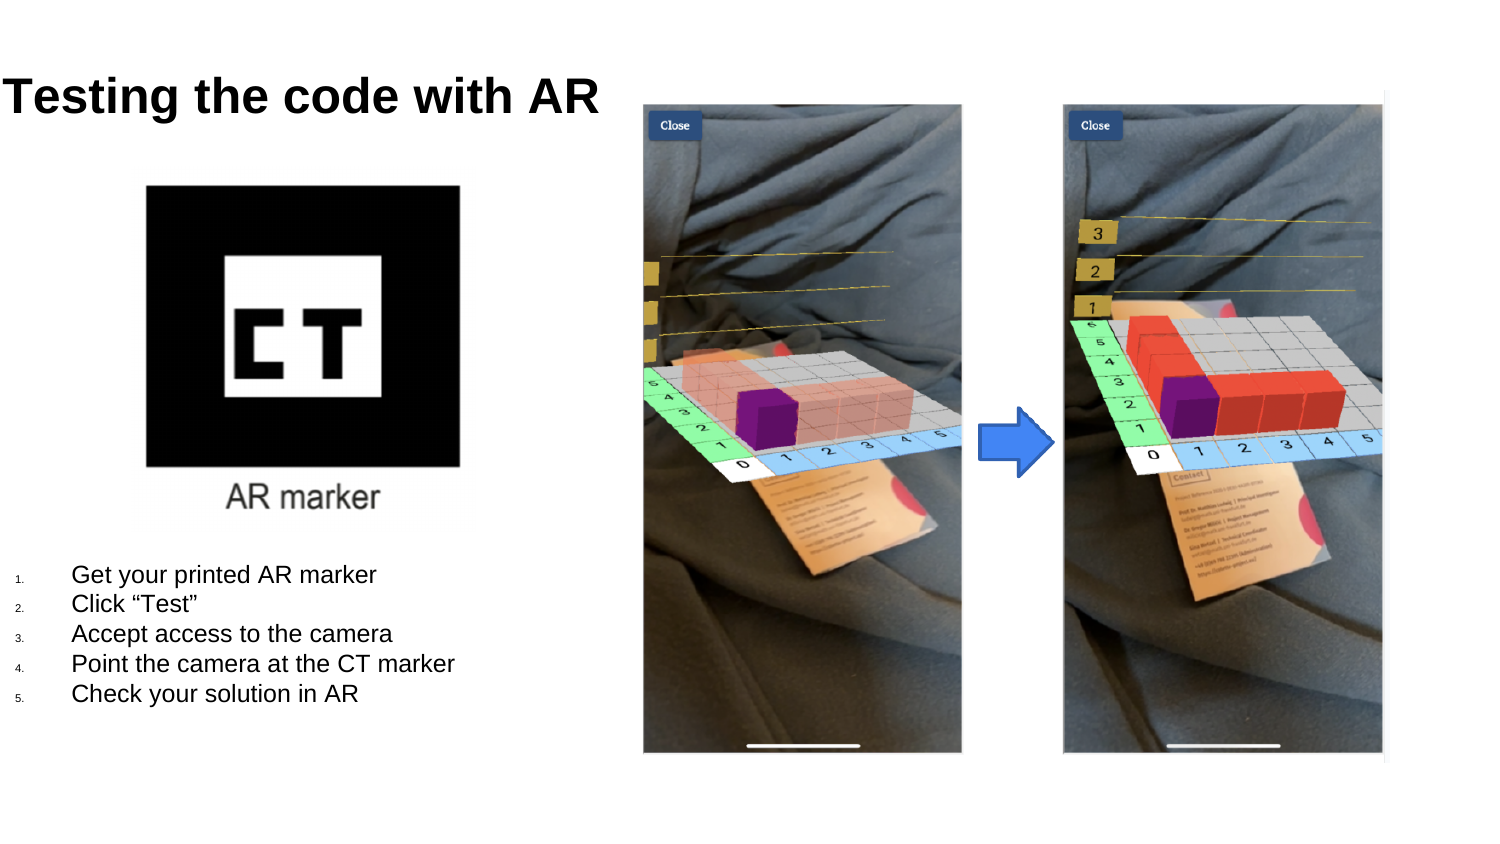

Testing the code with AR
Get your printed AR marker
Click “Test”
Accept access to the camera
Point the camera at the CT marker
Check your solution in AR